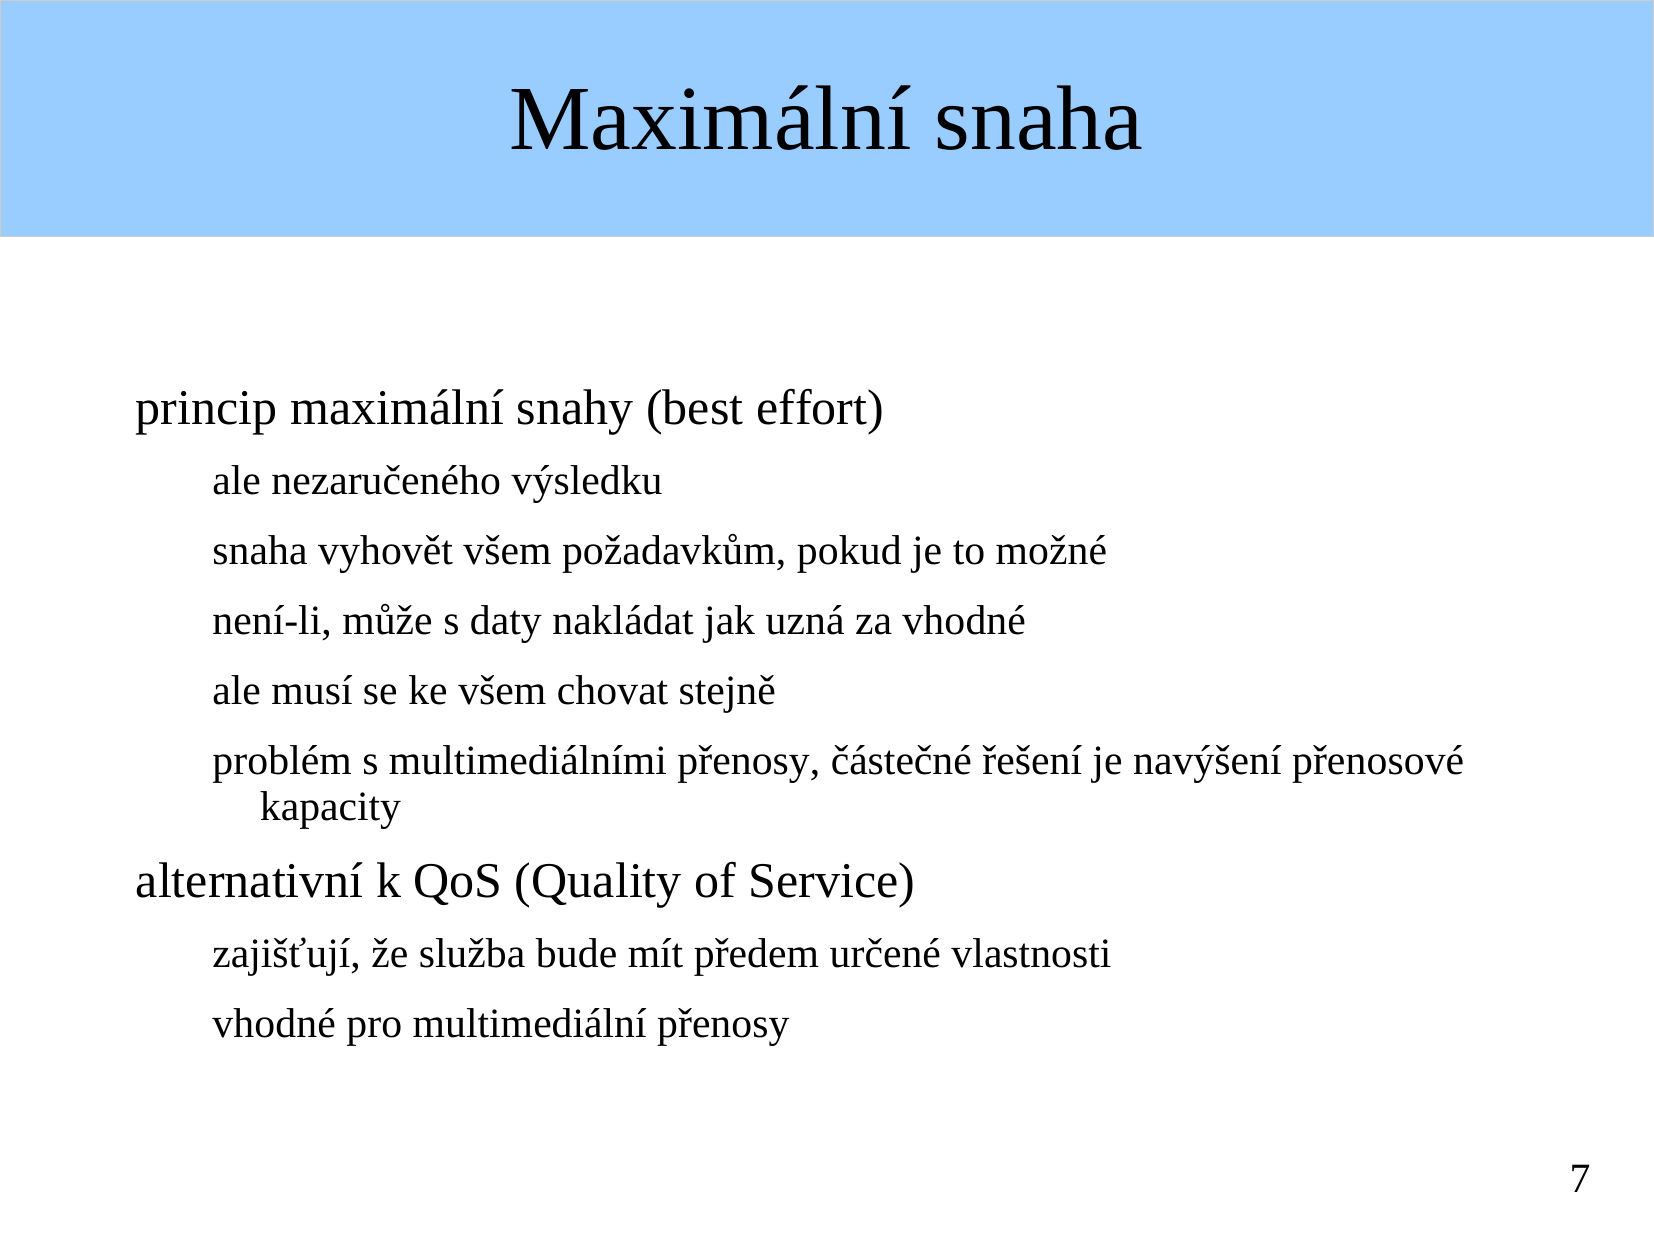

# Maximální snaha
princip maximální snahy (best effort)
ale nezaručeného výsledku
snaha vyhovět všem požadavkům, pokud je to možné
není-li, může s daty nakládat jak uzná za vhodné
ale musí se ke všem chovat stejně
problém s multimediálními přenosy, částečné řešení je navýšení přenosové kapacity
alternativní k QoS (Quality of Service)
zajišťují, že služba bude mít předem určené vlastnosti
vhodné pro multimediální přenosy